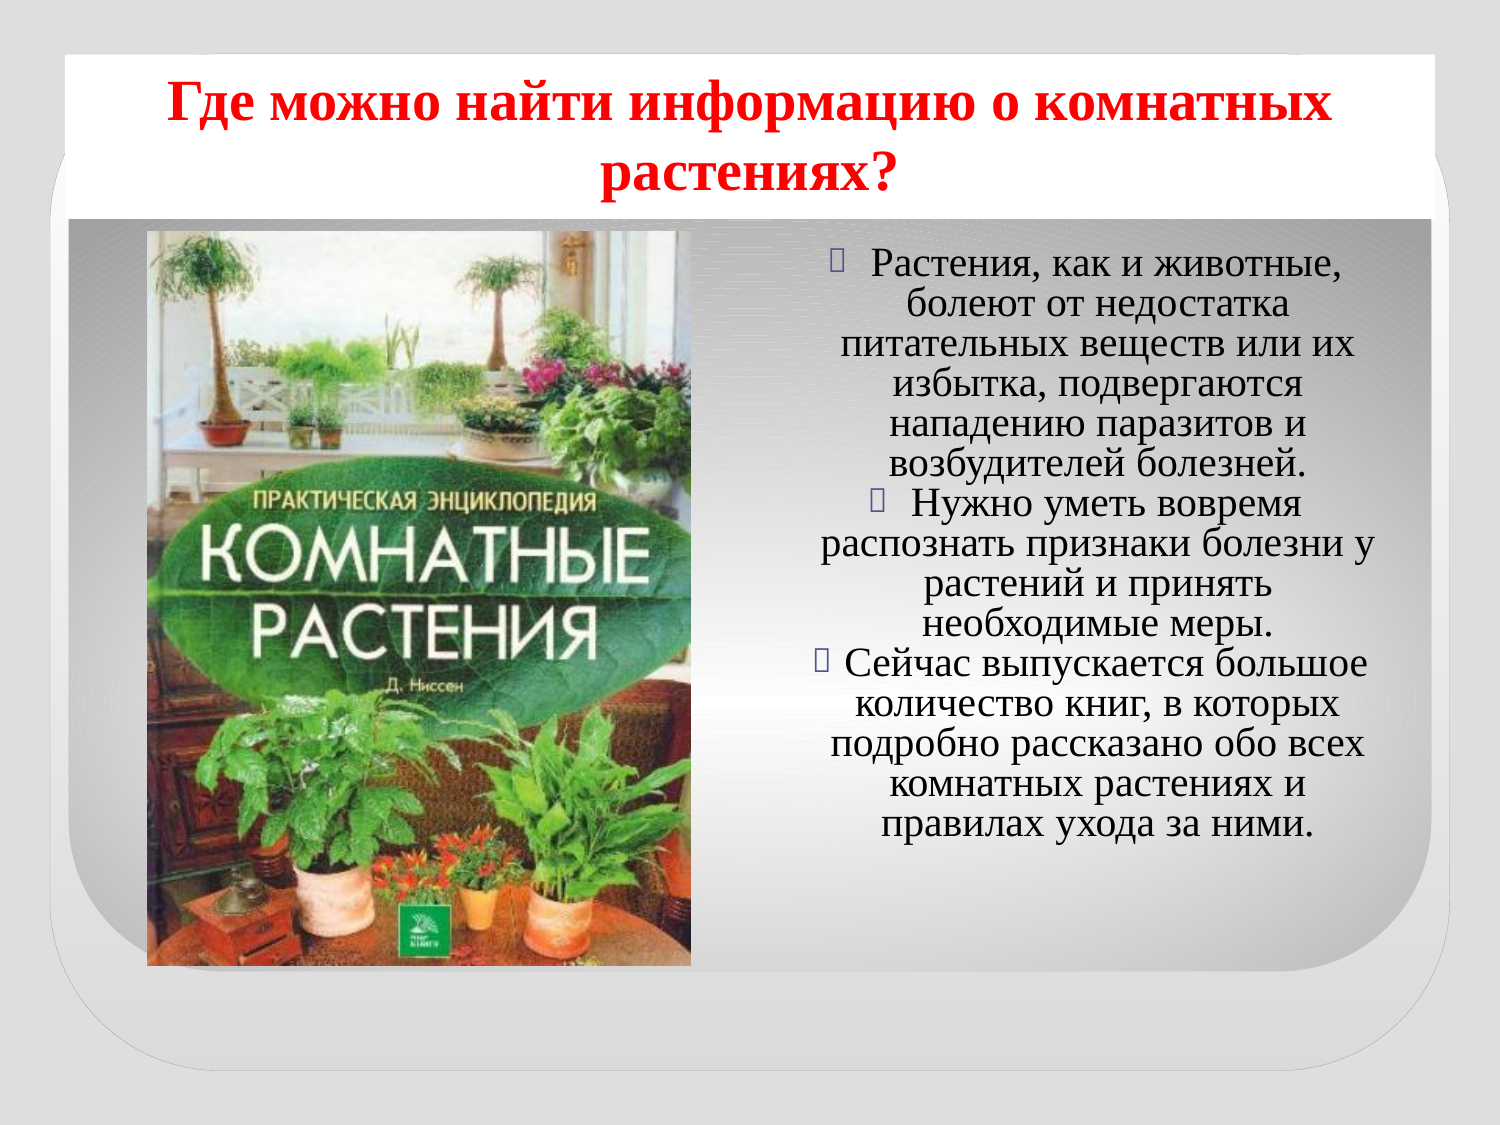

# Где можно найти информацию о комнатных растениях?
Растения, как и животные, болеют от недостатка питательных веществ или их избытка, подвергаются нападению паразитов и возбудителей болезней.
Нужно уметь вовремя распознать признаки болезни у растений и принять необходимые меры.
Сейчас выпускается большое количество книг, в которых подробно рассказано обо всех комнатных растениях и правилах ухода за ними.